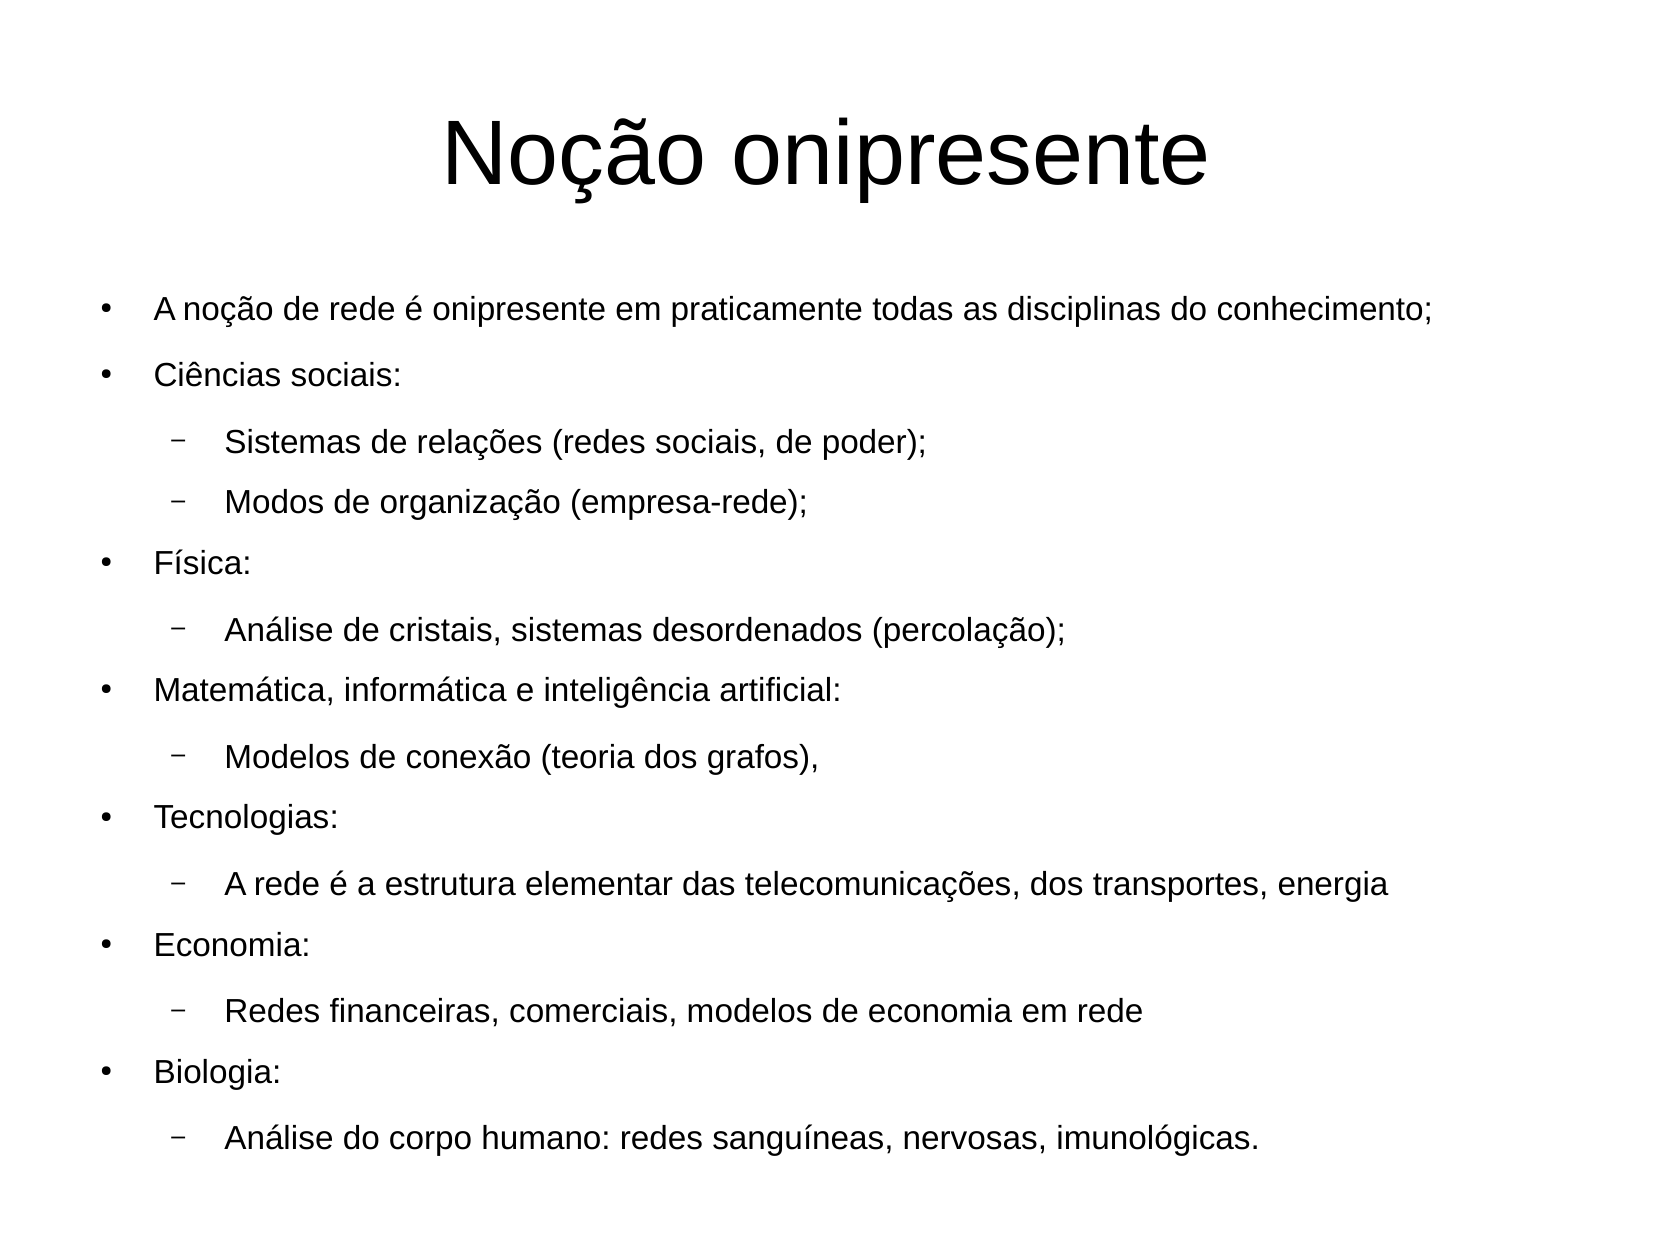

# Noção onipresente
A noção de rede é onipresente em praticamente todas as disciplinas do conhecimento;
Ciências sociais:
Sistemas de relações (redes sociais, de poder);
Modos de organização (empresa-rede);
Física:
Análise de cristais, sistemas desordenados (percolação);
Matemática, informática e inteligência artificial:
Modelos de conexão (teoria dos grafos),
Tecnologias:
A rede é a estrutura elementar das telecomunicações, dos transportes, energia
Economia:
Redes financeiras, comerciais, modelos de economia em rede
Biologia:
Análise do corpo humano: redes sanguíneas, nervosas, imunológicas.